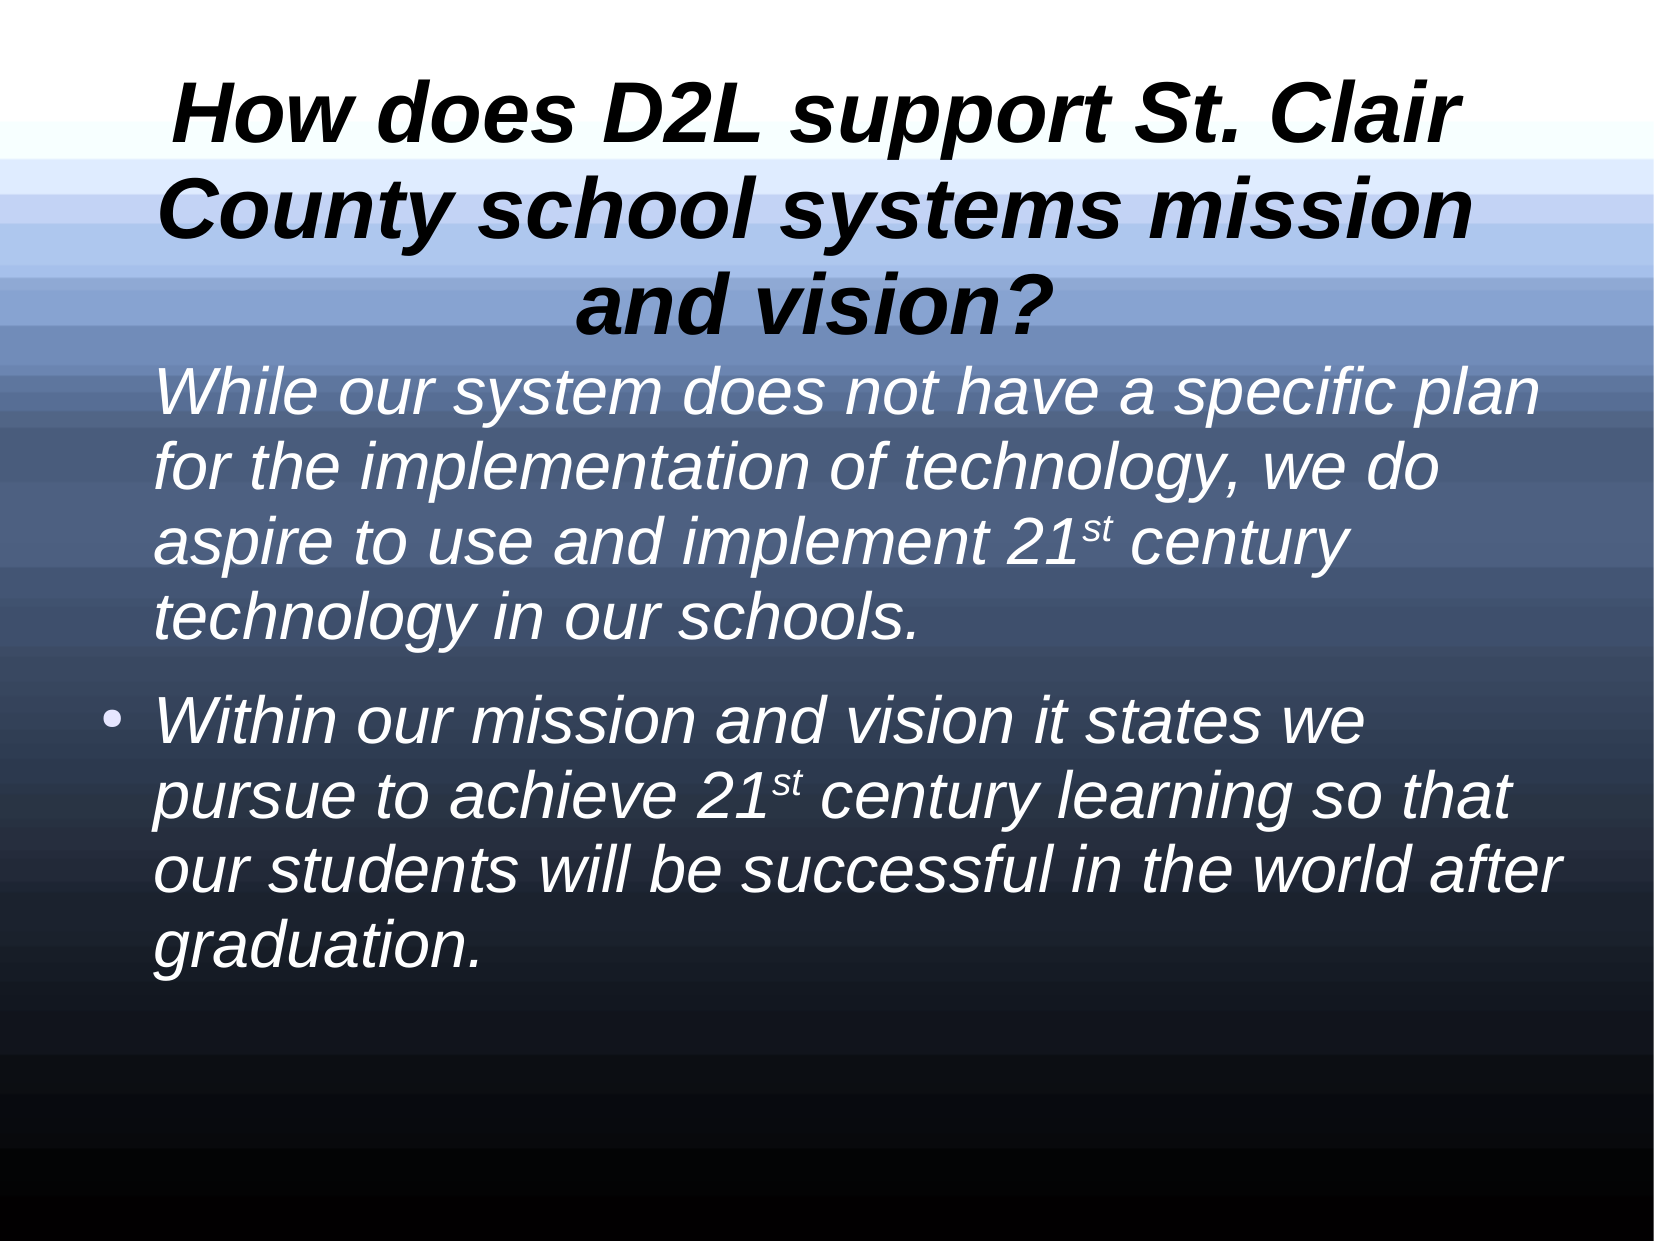

# How does D2L support St. Clair County school systems mission and vision?
While our system does not have a specific plan for the implementation of technology, we do aspire to use and implement 21st century technology in our schools.
Within our mission and vision it states we pursue to achieve 21st century learning so that our students will be successful in the world after graduation.